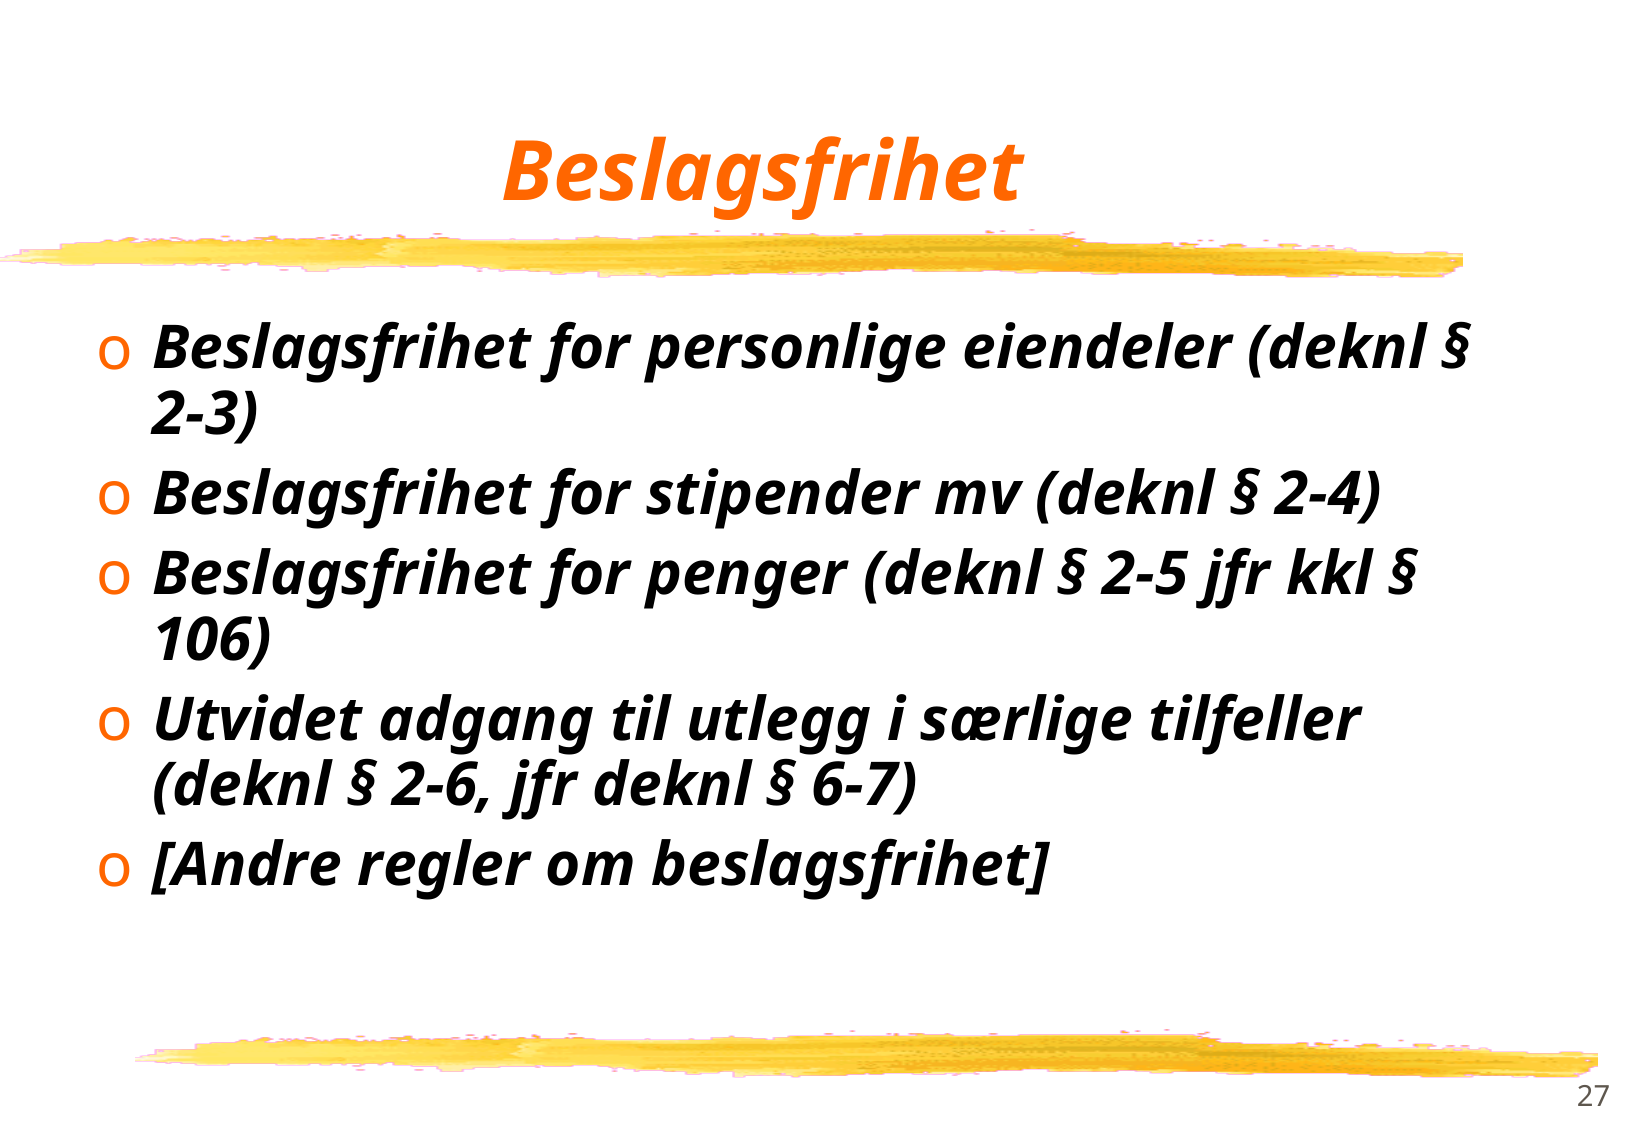

# Beslagsfrihet
Beslagsfrihet for personlige eiendeler (deknl § 2-3)
Beslagsfrihet for stipender mv (deknl § 2-4)
Beslagsfrihet for penger (deknl § 2-5 jfr kkl § 106)
Utvidet adgang til utlegg i særlige tilfeller (deknl § 2-6, jfr deknl § 6-7)
[Andre regler om beslagsfrihet]